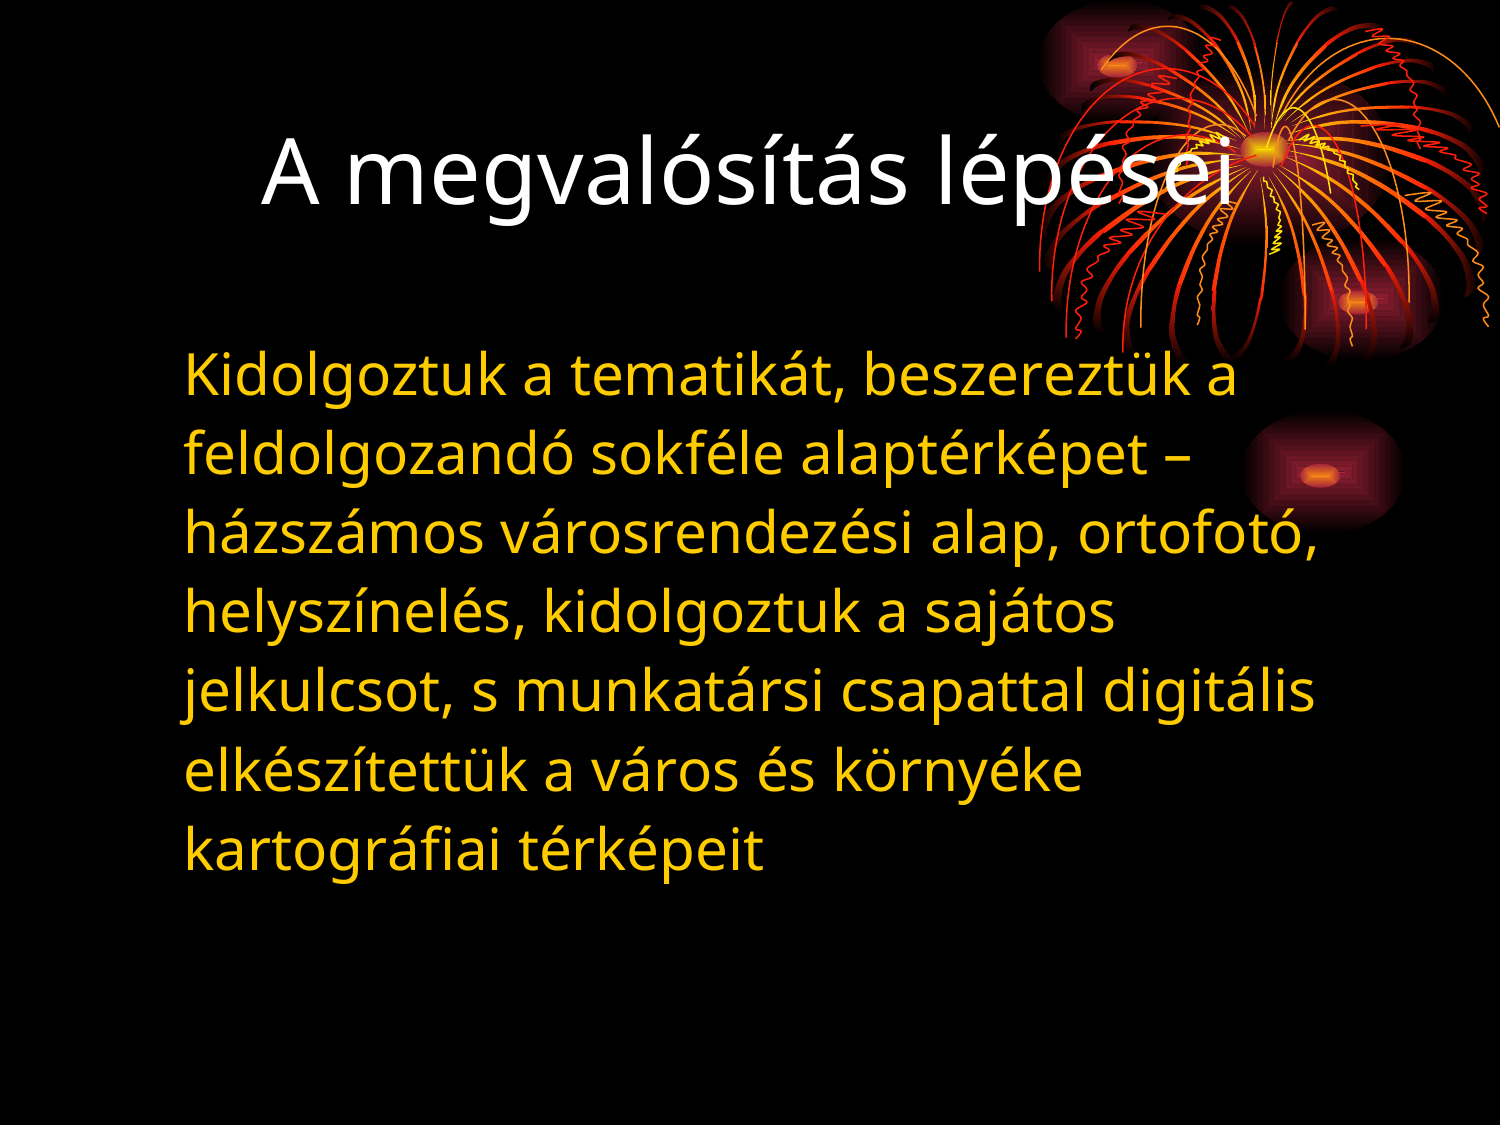

# A megvalósítás lépései
	Kidolgoztuk a tematikát, beszereztük a feldolgozandó sokféle alaptérképet – házszámos városrendezési alap, ortofotó, helyszínelés, kidolgoztuk a sajátos jelkulcsot, s munkatársi csapattal digitális elkészítettük a város és környéke kartográfiai térképeit